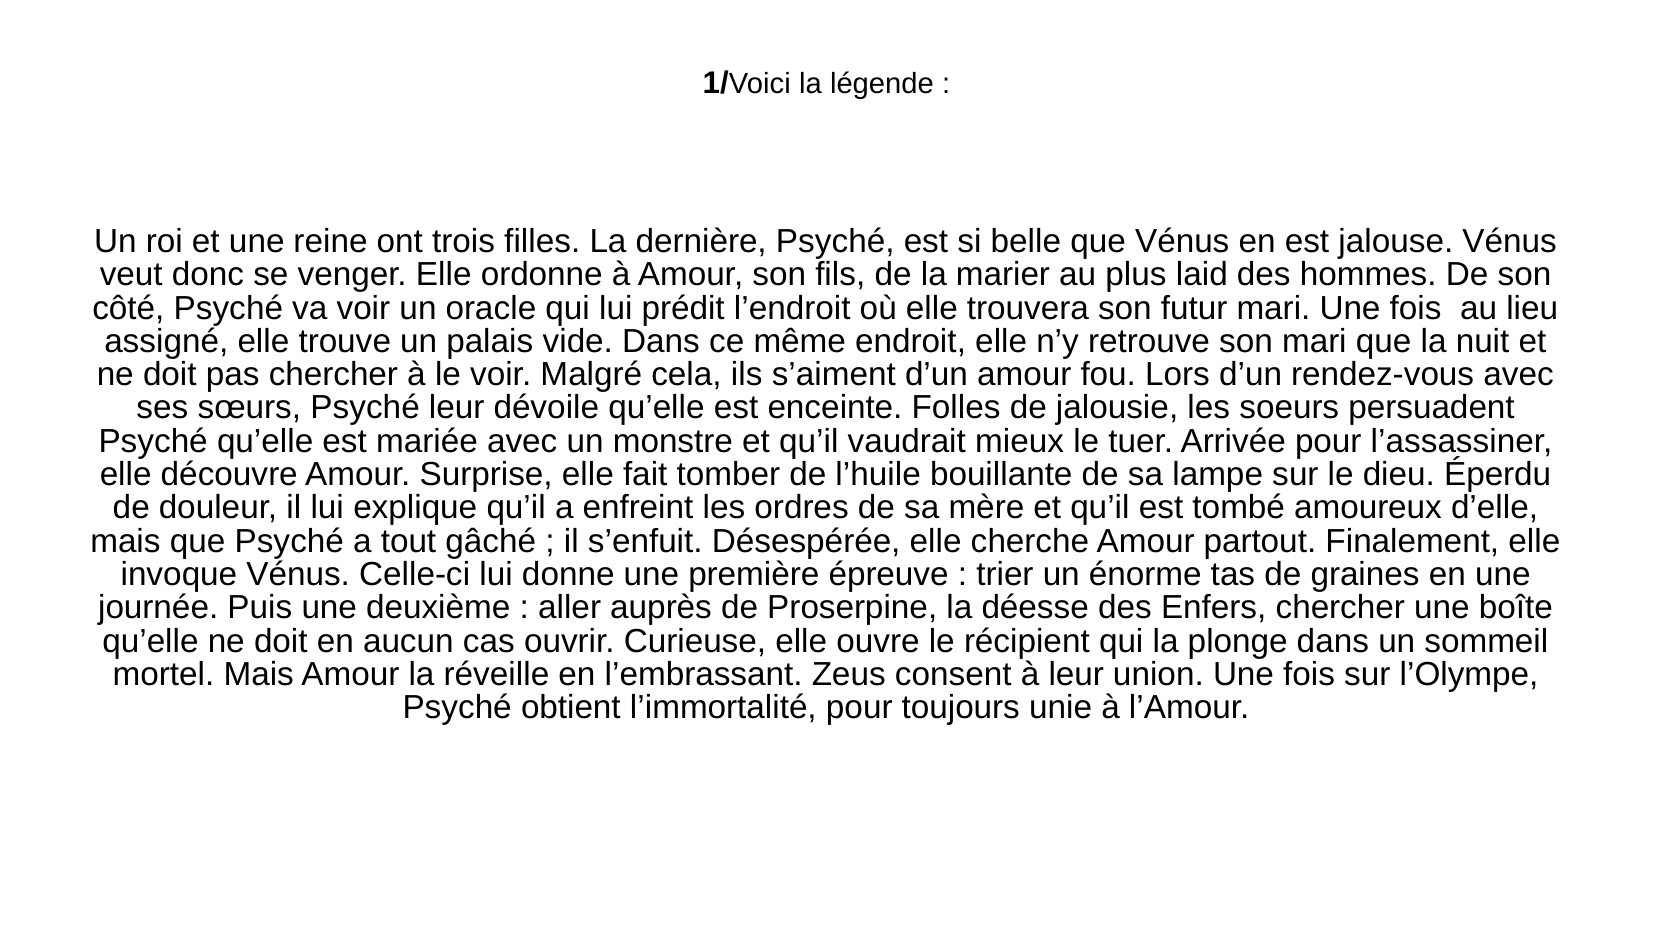

# 1/Voici la légende :
Un roi et une reine ont trois filles. La dernière, Psyché, est si belle que Vénus en est jalouse. Vénus veut donc se venger. Elle ordonne à Amour, son fils, de la marier au plus laid des hommes. De son côté, Psyché va voir un oracle qui lui prédit l’endroit où elle trouvera son futur mari. Une fois au lieu assigné, elle trouve un palais vide. Dans ce même endroit, elle n’y retrouve son mari que la nuit et ne doit pas chercher à le voir. Malgré cela, ils s’aiment d’un amour fou. Lors d’un rendez-vous avec ses sœurs, Psyché leur dévoile qu’elle est enceinte. Folles de jalousie, les soeurs persuadent Psyché qu’elle est mariée avec un monstre et qu’il vaudrait mieux le tuer. Arrivée pour l’assassiner, elle découvre Amour. Surprise, elle fait tomber de l’huile bouillante de sa lampe sur le dieu. Éperdu de douleur, il lui explique qu’il a enfreint les ordres de sa mère et qu’il est tombé amoureux d’elle, mais que Psyché a tout gâché ; il s’enfuit. Désespérée, elle cherche Amour partout. Finalement, elle invoque Vénus. Celle-ci lui donne une première épreuve : trier un énorme tas de graines en une journée. Puis une deuxième : aller auprès de Proserpine, la déesse des Enfers, chercher une boîte qu’elle ne doit en aucun cas ouvrir. Curieuse, elle ouvre le récipient qui la plonge dans un sommeil mortel. Mais Amour la réveille en l’embrassant. Zeus consent à leur union. Une fois sur l’Olympe, Psyché obtient l’immortalité, pour toujours unie à l’Amour.